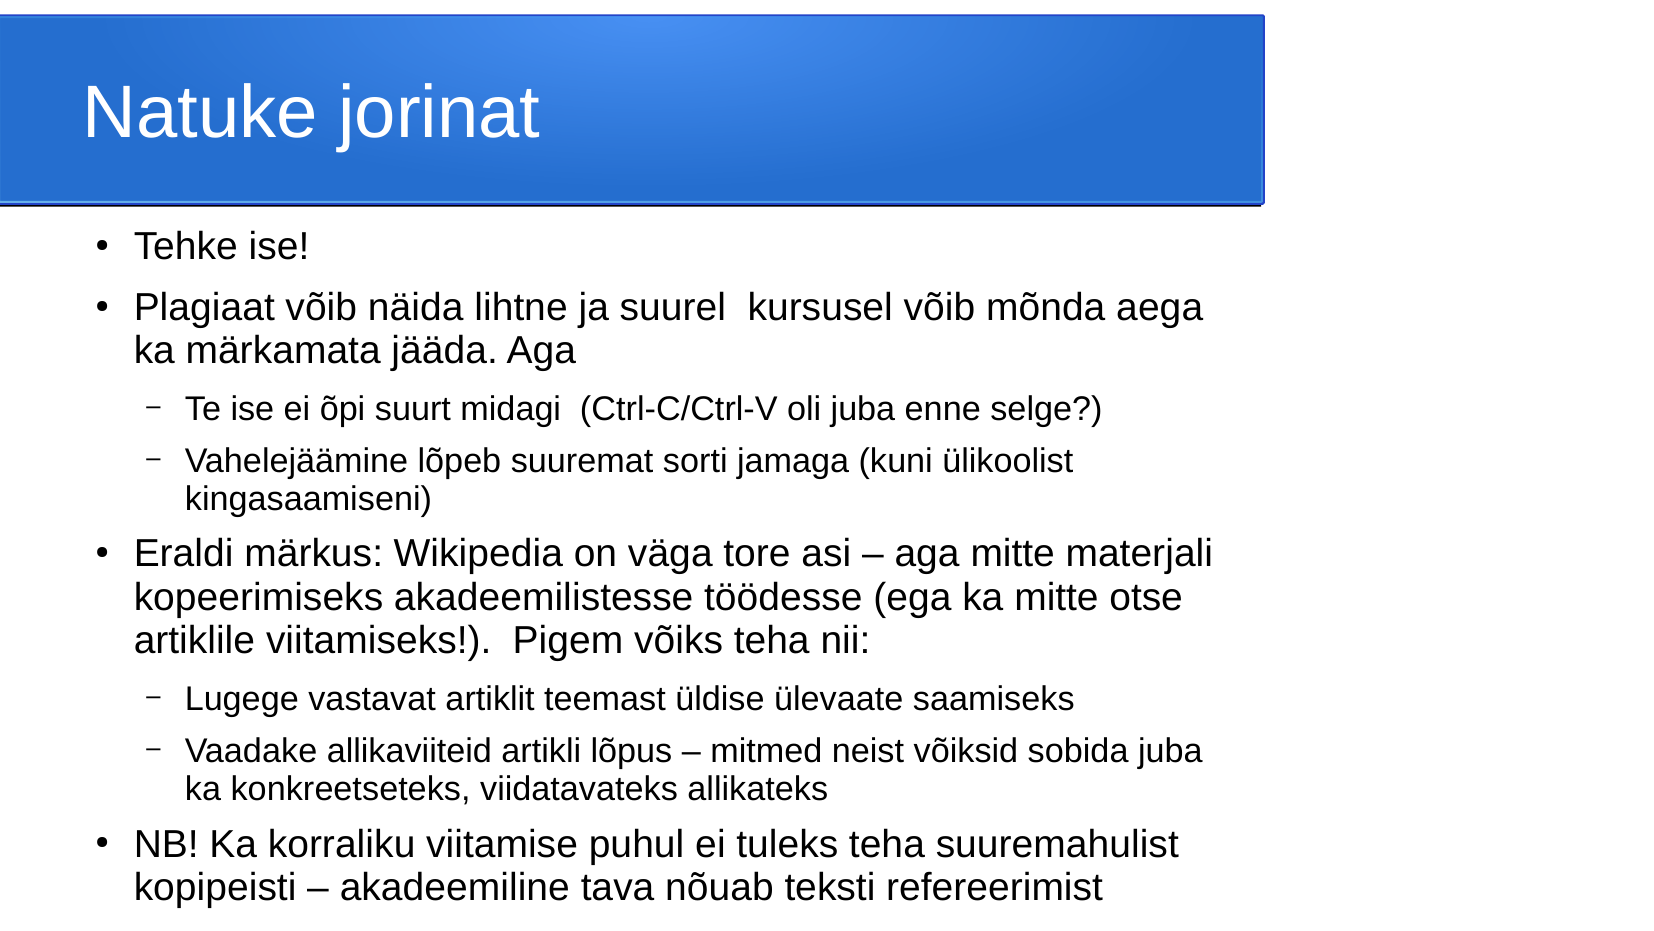

# Natuke jorinat
Tehke ise!
Plagiaat võib näida lihtne ja suurel kursusel võib mõnda aega ka märkamata jääda. Aga
Te ise ei õpi suurt midagi (Ctrl-C/Ctrl-V oli juba enne selge?)
Vahelejäämine lõpeb suuremat sorti jamaga (kuni ülikoolist kingasaamiseni)
Eraldi märkus: Wikipedia on väga tore asi – aga mitte materjali kopeerimiseks akadeemilistesse töödesse (ega ka mitte otse artiklile viitamiseks!). Pigem võiks teha nii:
Lugege vastavat artiklit teemast üldise ülevaate saamiseks
Vaadake allikaviiteid artikli lõpus – mitmed neist võiksid sobida juba ka konkreetseteks, viidatavateks allikateks
NB! Ka korraliku viitamise puhul ei tuleks teha suuremahulist kopipeisti – akadeemiline tava nõuab teksti refereerimist